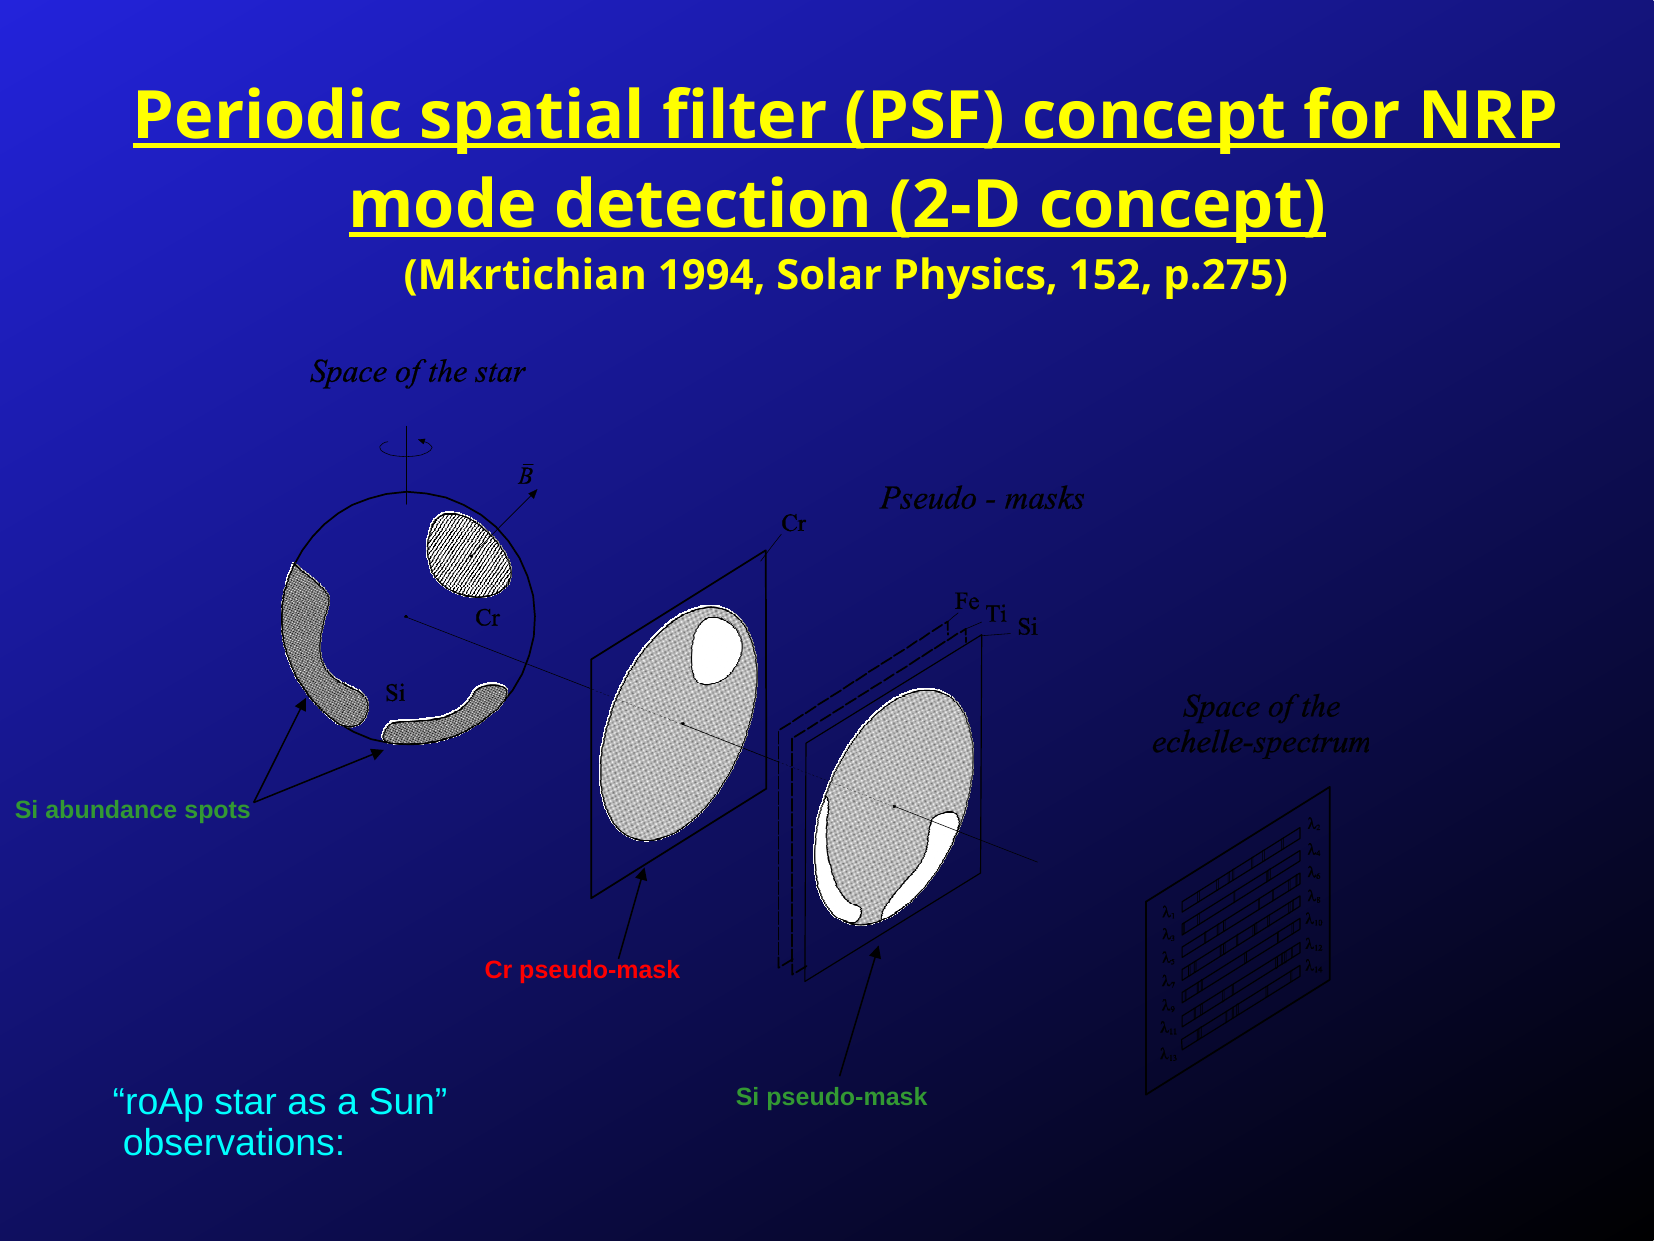

# Periodic spatial filter (PSF) concept for NRP mode detection (2-D concept) (Mkrtichian 1994, Solar Physics, 152, p.275)
Si abundance spots
Cr pseudo-mask
“roAp star as a Sun”
 observations:
Si pseudo-mask